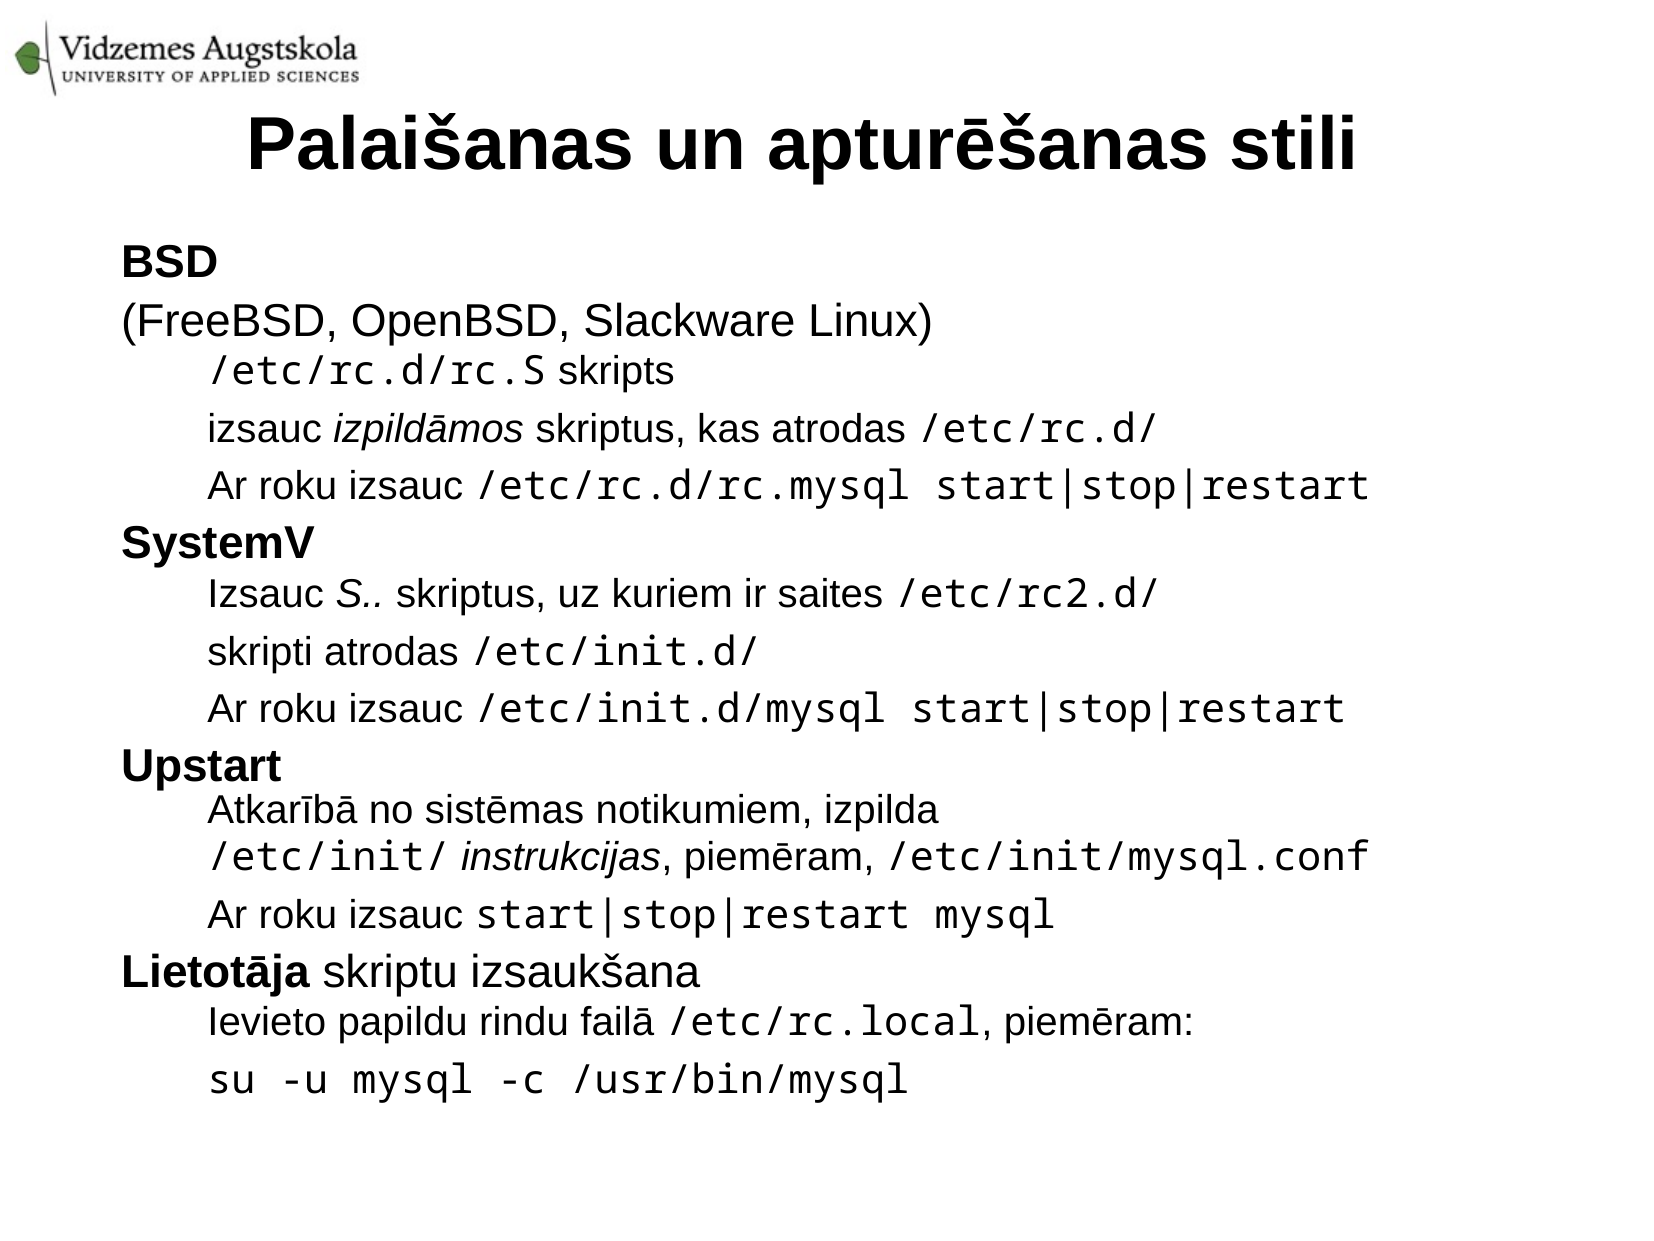

# Palaišanas un apturēšanas stili
BSD
(FreeBSD, OpenBSD, Slackware Linux)
/etc/rc.d/rc.S skripts
izsauc izpildāmos skriptus, kas atrodas /etc/rc.d/
Ar roku izsauc /etc/rc.d/rc.mysql start|stop|restart
SystemV
Izsauc S.. skriptus, uz kuriem ir saites /etc/rc2.d/
skripti atrodas /etc/init.d/
Ar roku izsauc /etc/init.d/mysql start|stop|restart
Upstart
Atkarībā no sistēmas notikumiem, izpilda
/etc/init/ instrukcijas, piemēram, /etc/init/mysql.conf
Ar roku izsauc start|stop|restart mysql
Lietotāja skriptu izsaukšana
Ievieto papildu rindu failā /etc/rc.local, piemēram:
su -u mysql -c /usr/bin/mysql